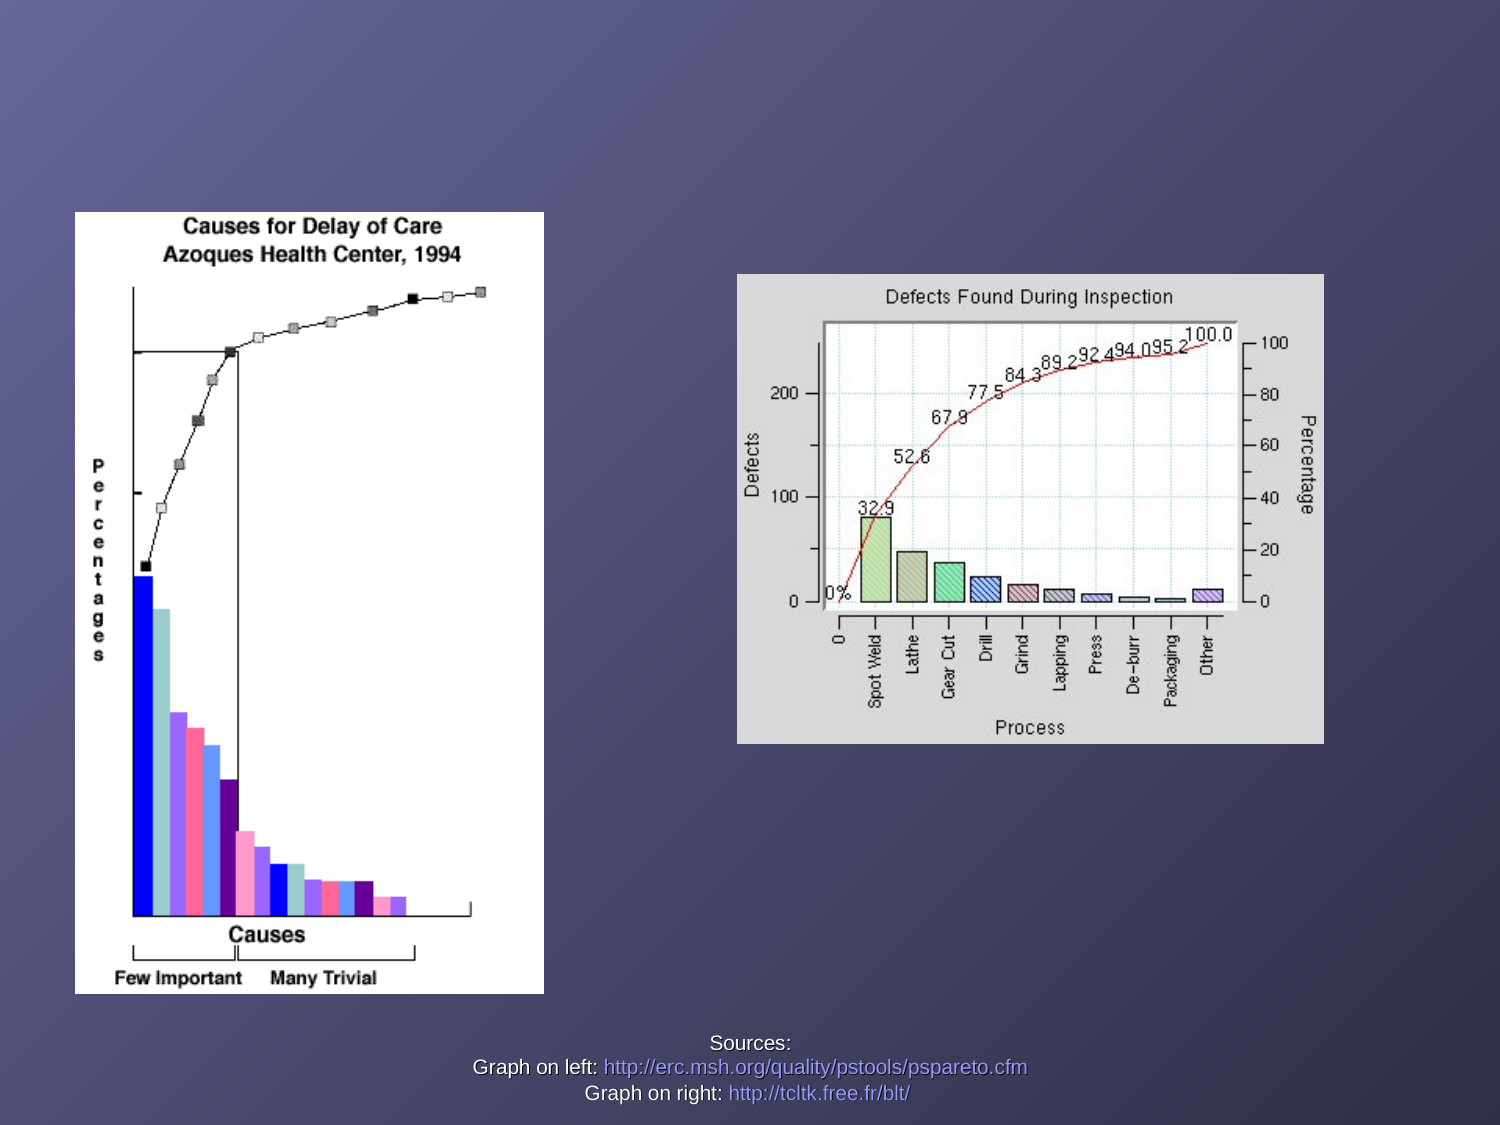

Sources:
Graph on left: http://erc.msh.org/quality/pstools/pspareto.cfm
Graph on right: http://tcltk.free.fr/blt/